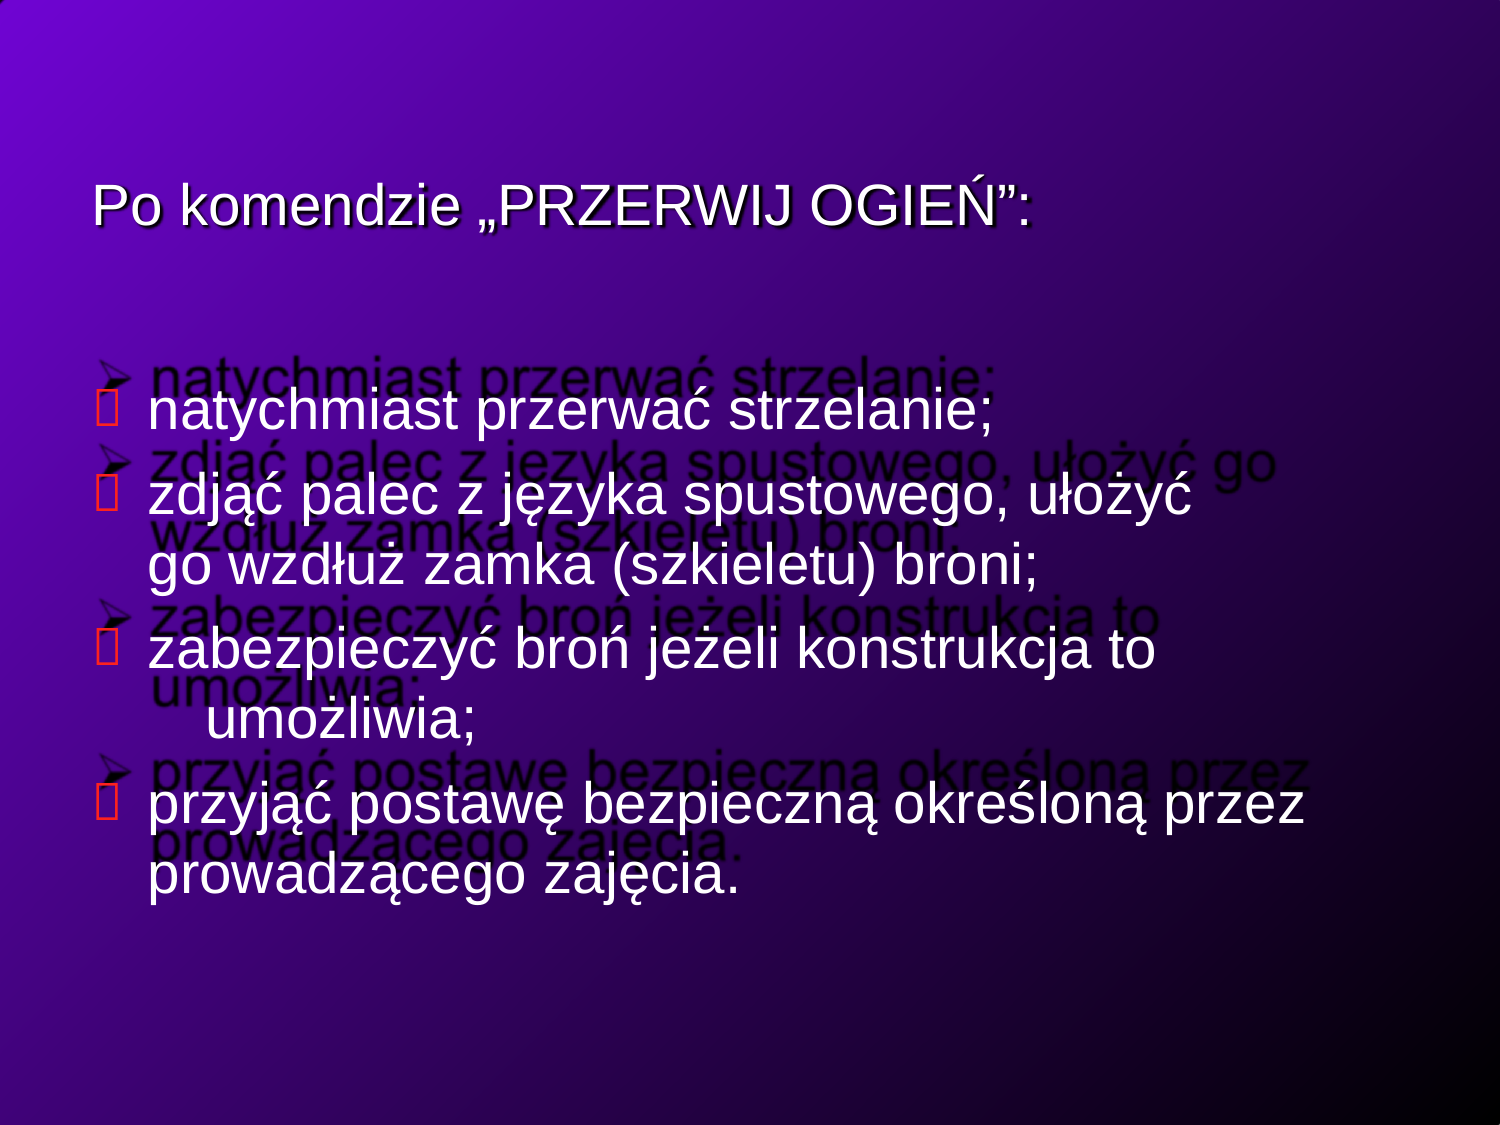

Po komendzie „PRZERWIJ OGIEŃ”:
natychmiast przerwać strzelanie;
zdjąć palec z języka spustowego, ułożyć go wzdłuż zamka (szkieletu) broni;
zabezpieczyć broń jeżeli konstrukcja to 	umożliwia;
przyjąć postawę bezpieczną określoną przez prowadzącego zajęcia.